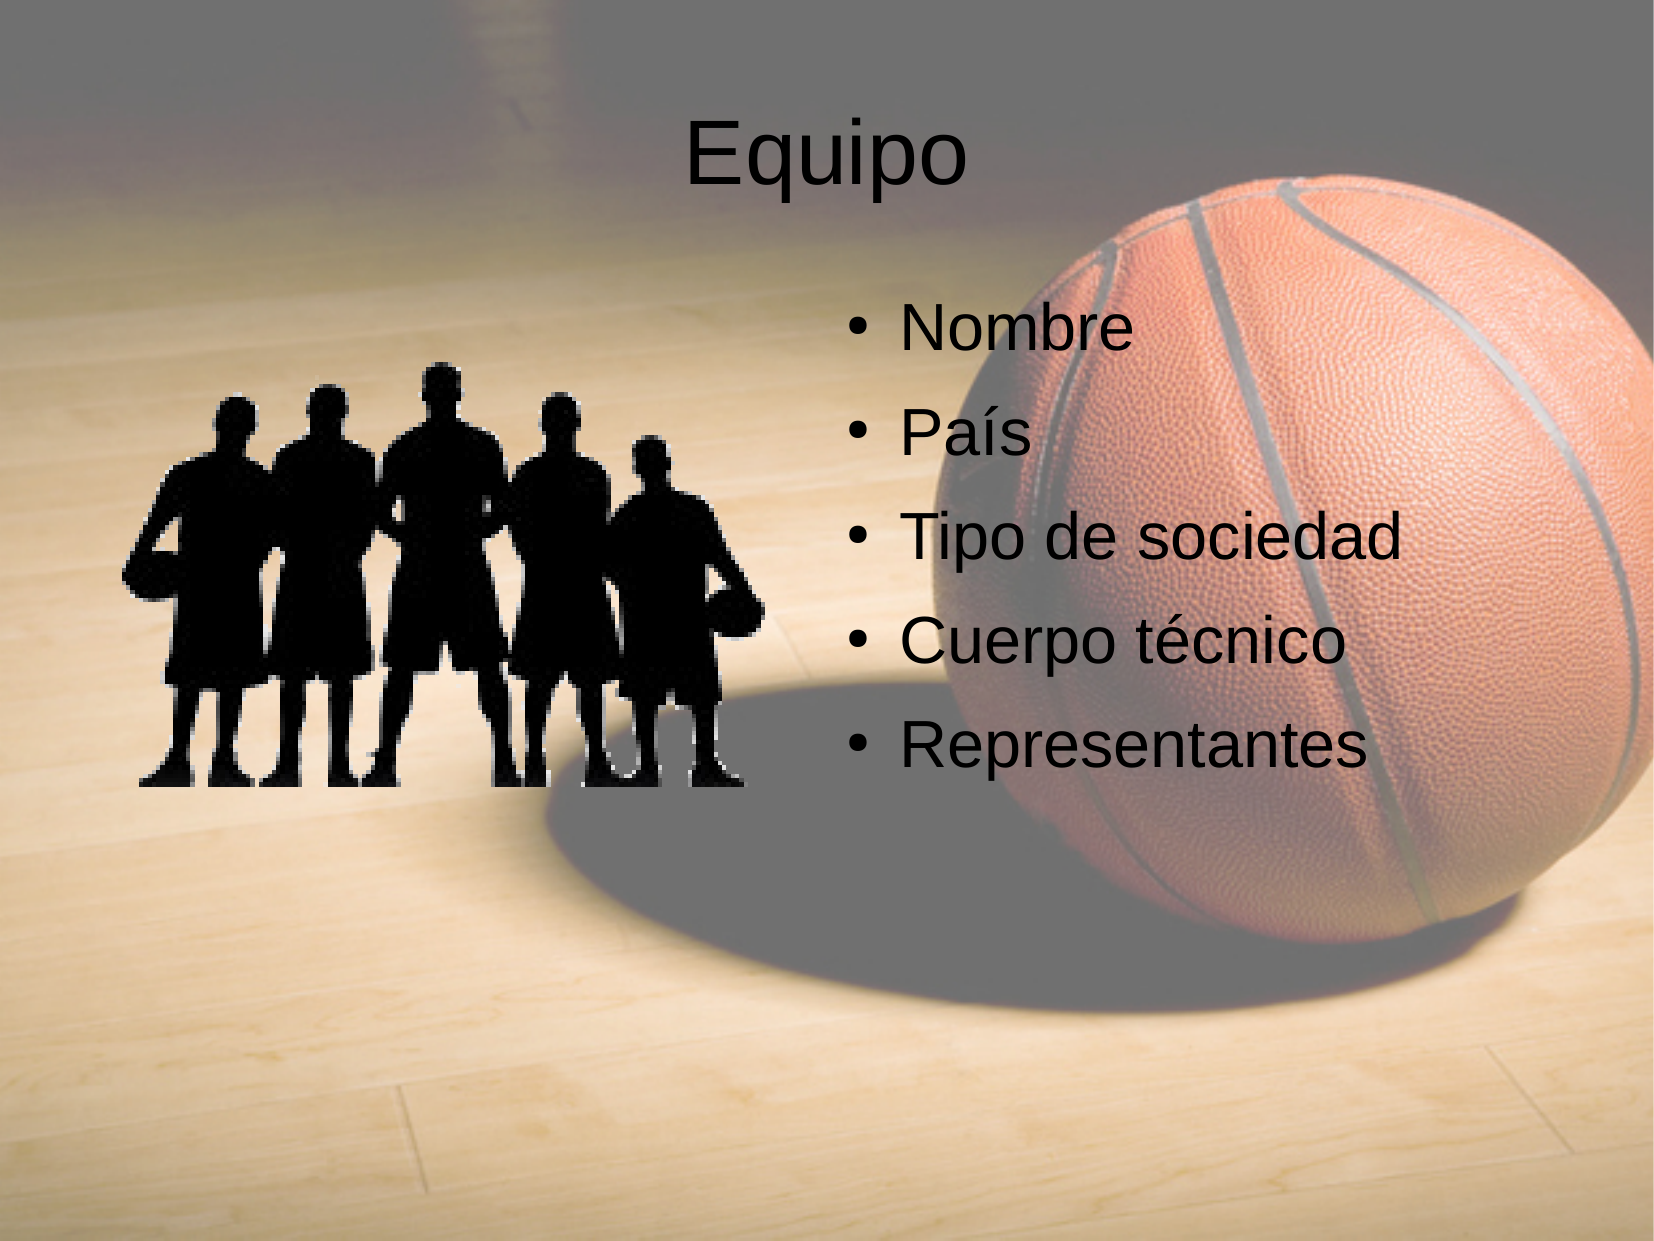

# Equipo
Nombre
País
Tipo de sociedad
Cuerpo técnico
Representantes